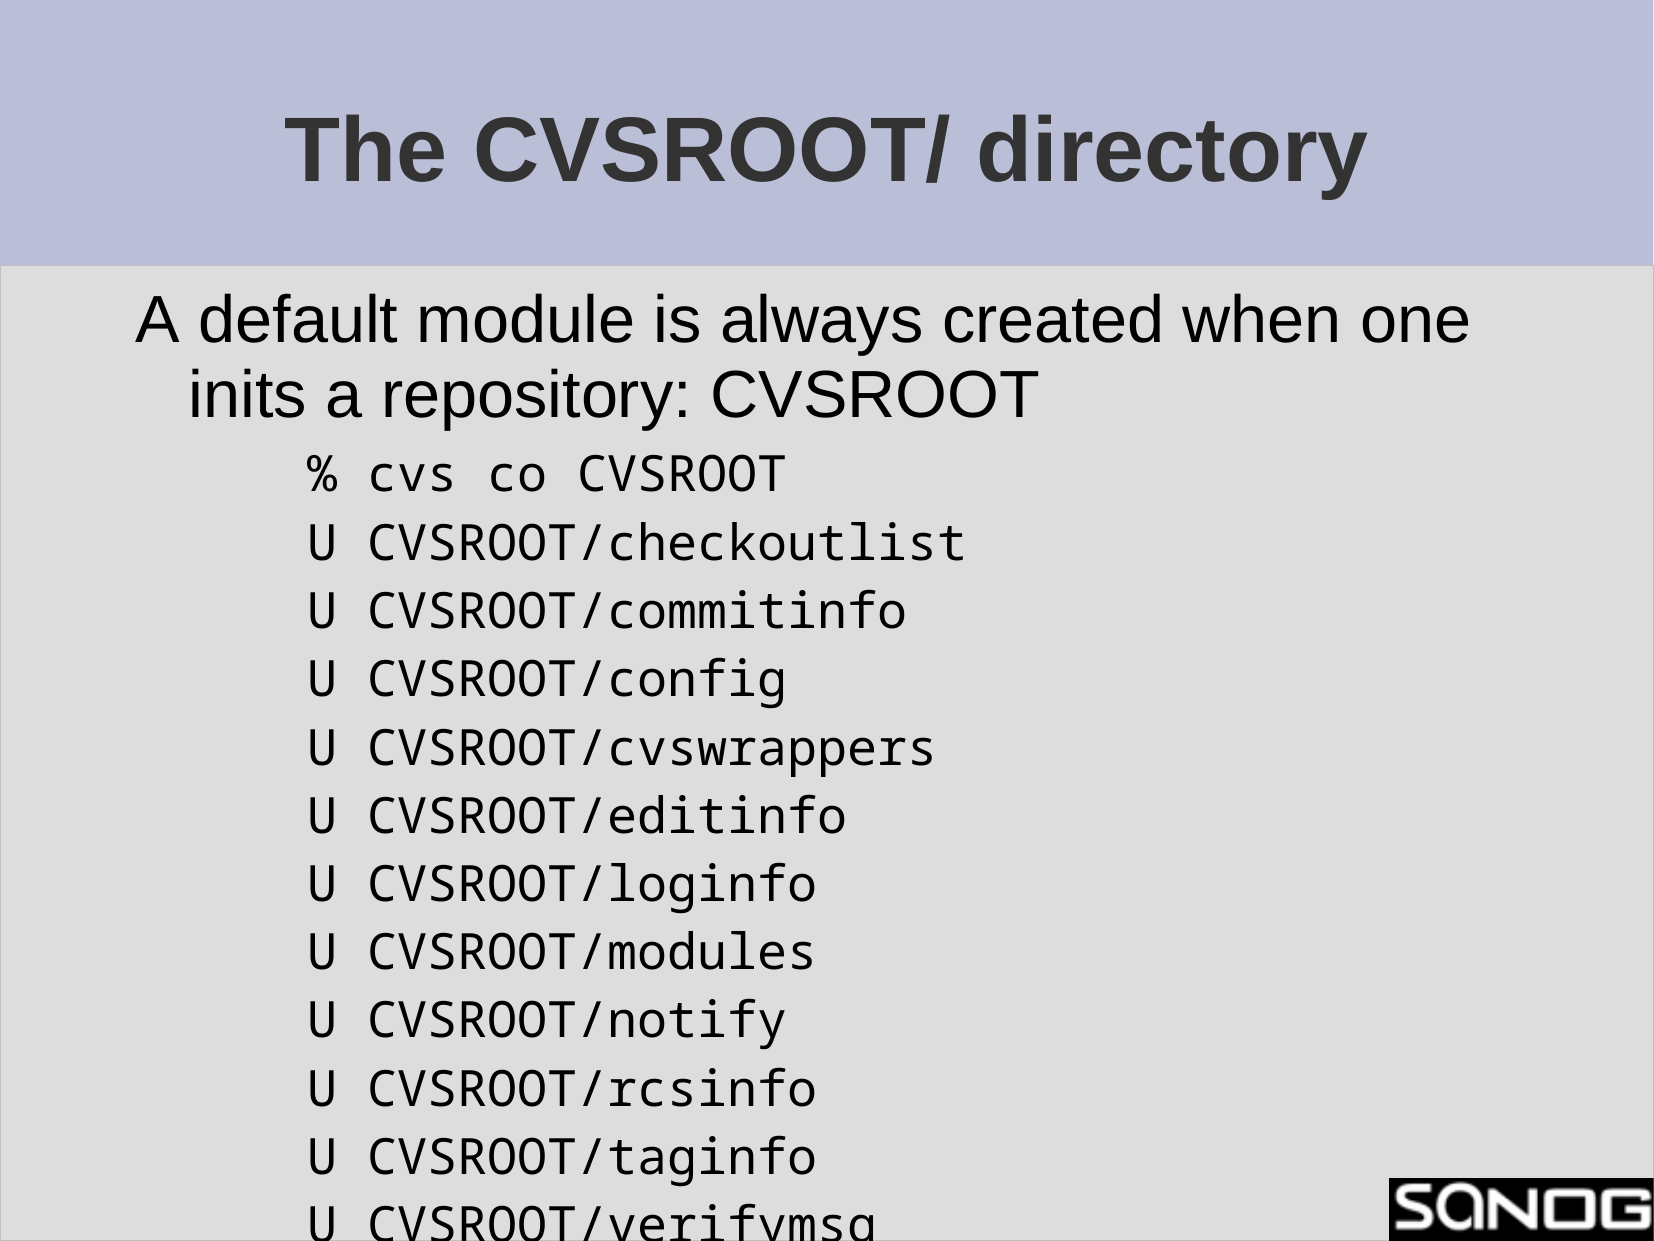

# The CVSROOT/ directory
A default module is always created when one inits a repository: CVSROOT
	% cvs co CVSROOT
	U CVSROOT/checkoutlist
	U CVSROOT/commitinfo
	U CVSROOT/config
	U CVSROOT/cvswrappers
	U CVSROOT/editinfo
	U CVSROOT/loginfo
	U CVSROOT/modules
	U CVSROOT/notify
	U CVSROOT/rcsinfo
	U CVSROOT/taginfo
	U CVSROOT/verifymsg